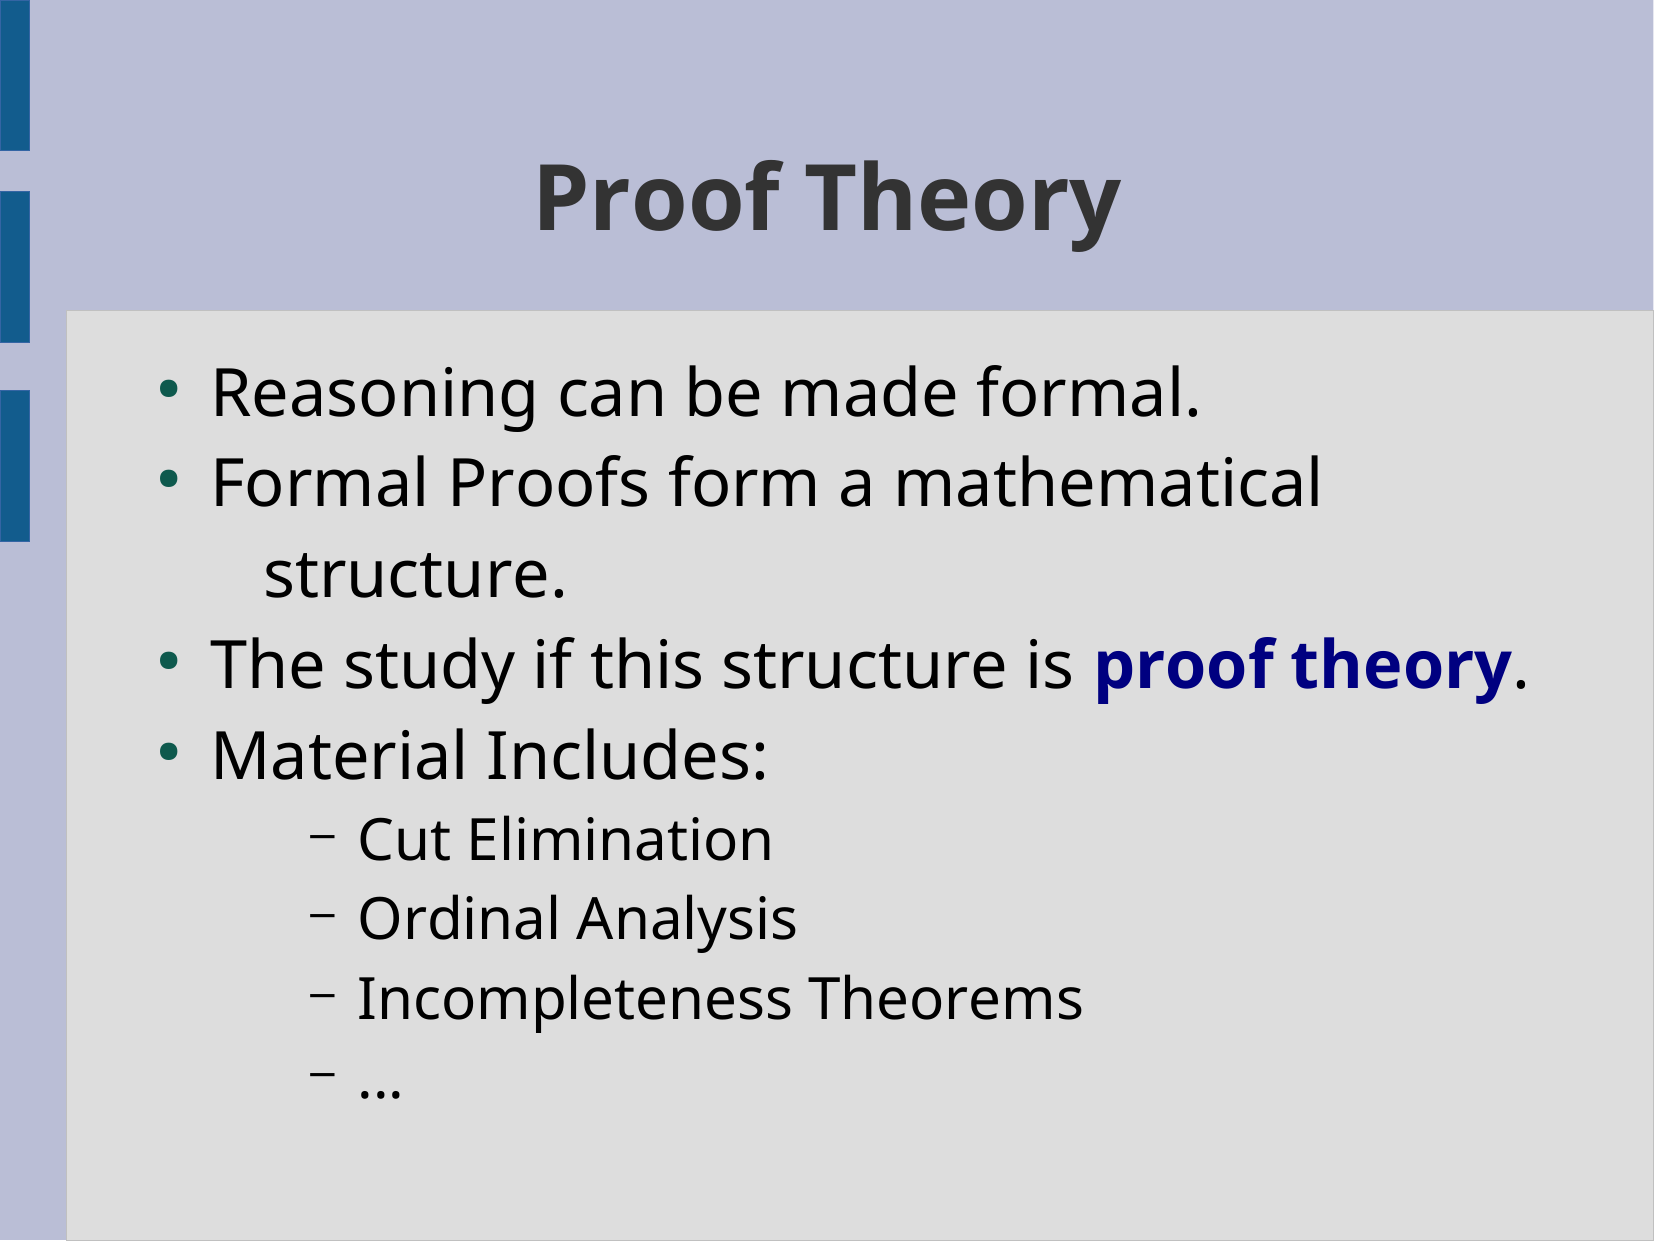

# Proof Theory
Reasoning can be made formal.
Formal Proofs form a mathematical structure.
The study if this structure is proof theory.
Material Includes:
Cut Elimination
Ordinal Analysis
Incompleteness Theorems
...